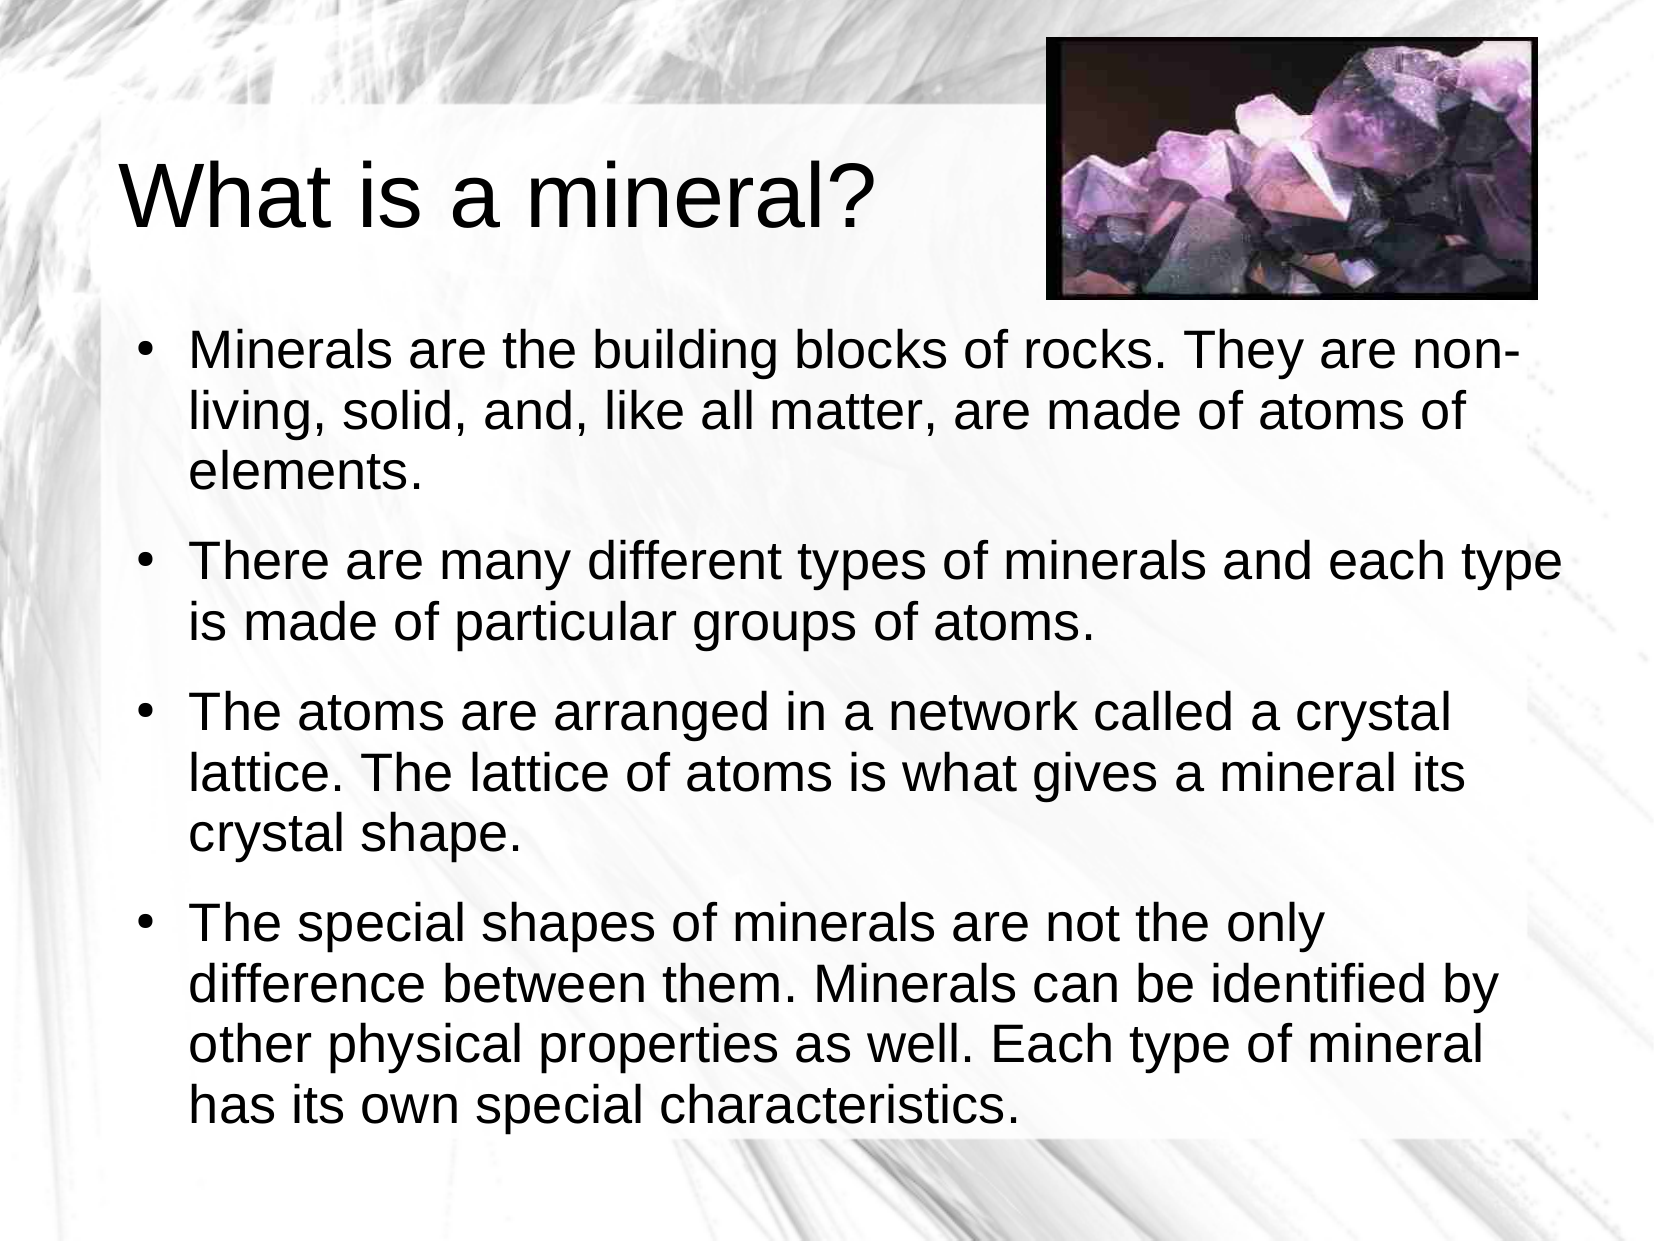

# What is a mineral?
Minerals are the building blocks of rocks. They are non-living, solid, and, like all matter, are made of atoms of elements.
There are many different types of minerals and each type is made of particular groups of atoms.
The atoms are arranged in a network called a crystal lattice. The lattice of atoms is what gives a mineral its crystal shape.
The special shapes of minerals are not the only difference between them. Minerals can be identified by other physical properties as well. Each type of mineral has its own special characteristics.